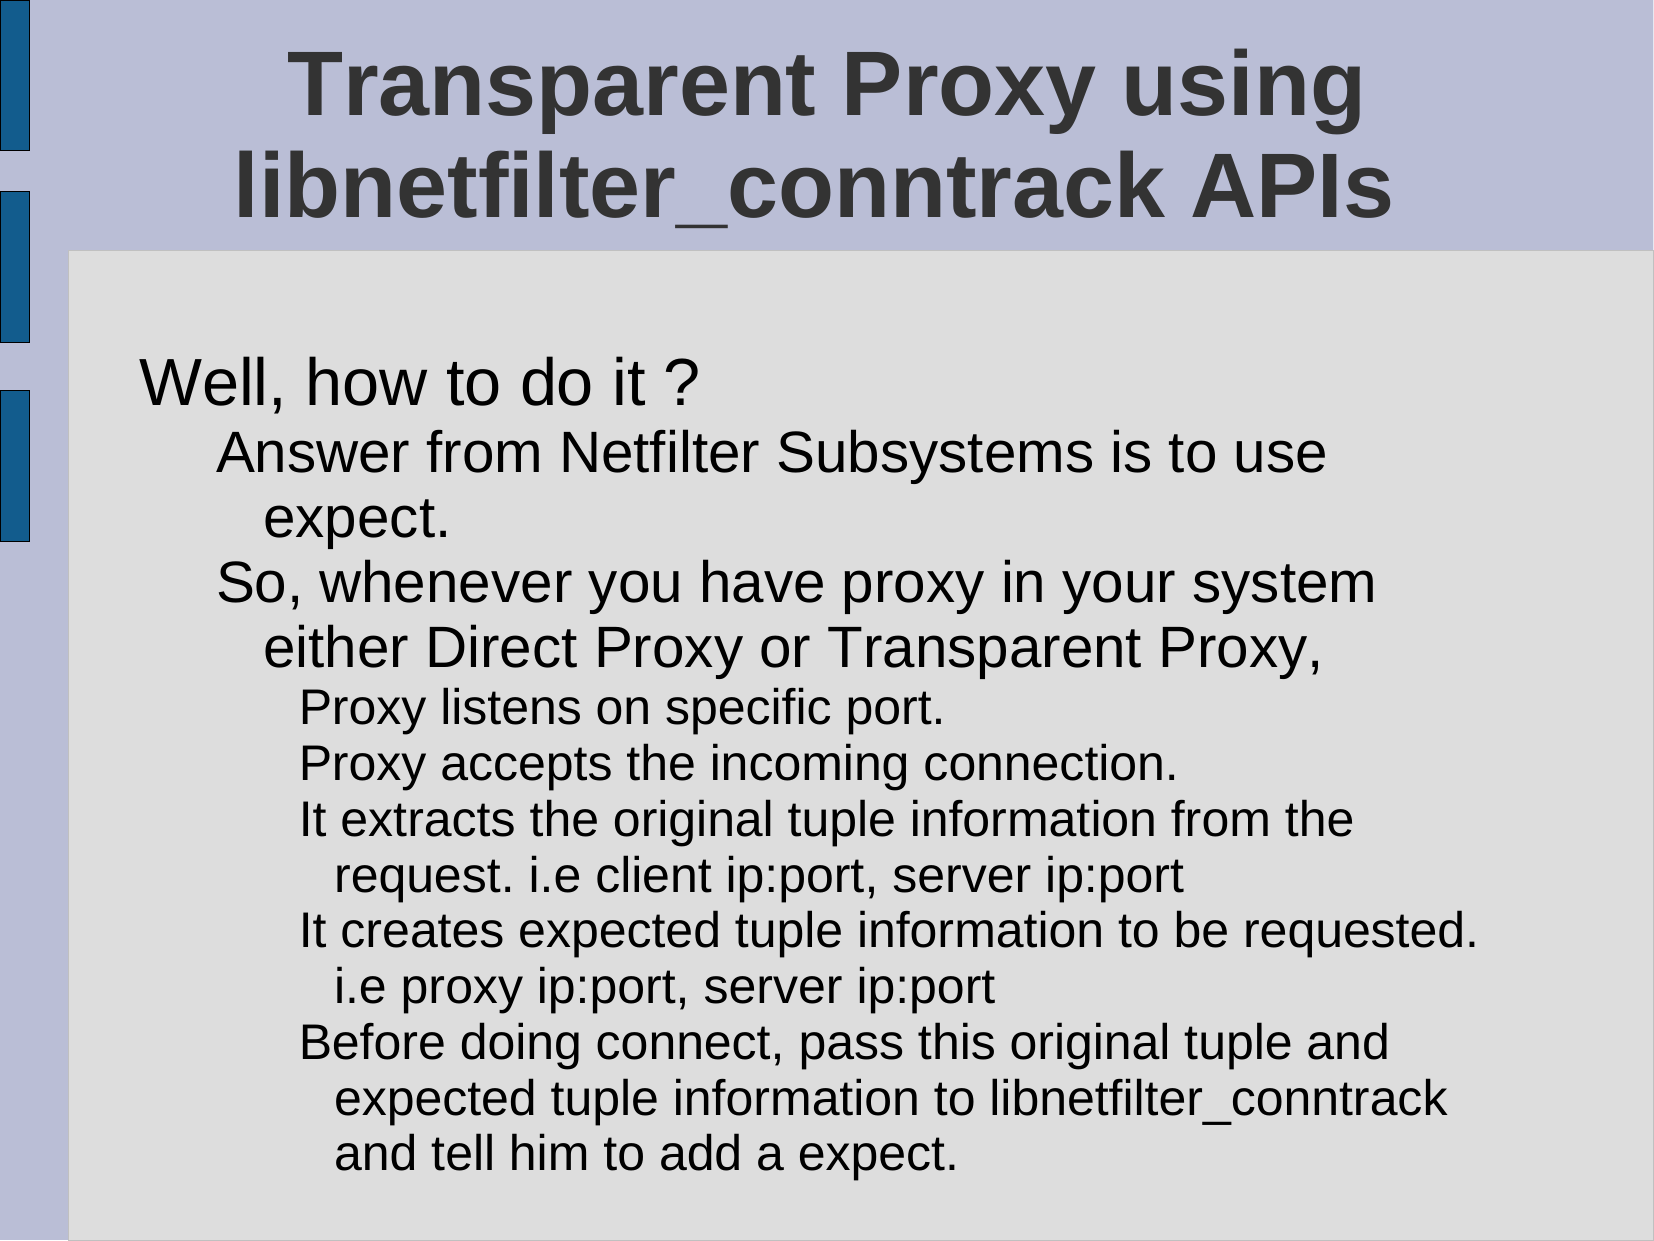

# Transparent Proxy using libnetfilter_conntrack APIs
Well, how to do it ?
Answer from Netfilter Subsystems is to use expect.
So, whenever you have proxy in your system either Direct Proxy or Transparent Proxy,
Proxy listens on specific port.
Proxy accepts the incoming connection.
It extracts the original tuple information from the request. i.e client ip:port, server ip:port
It creates expected tuple information to be requested. i.e proxy ip:port, server ip:port
Before doing connect, pass this original tuple and expected tuple information to libnetfilter_conntrack and tell him to add a expect.